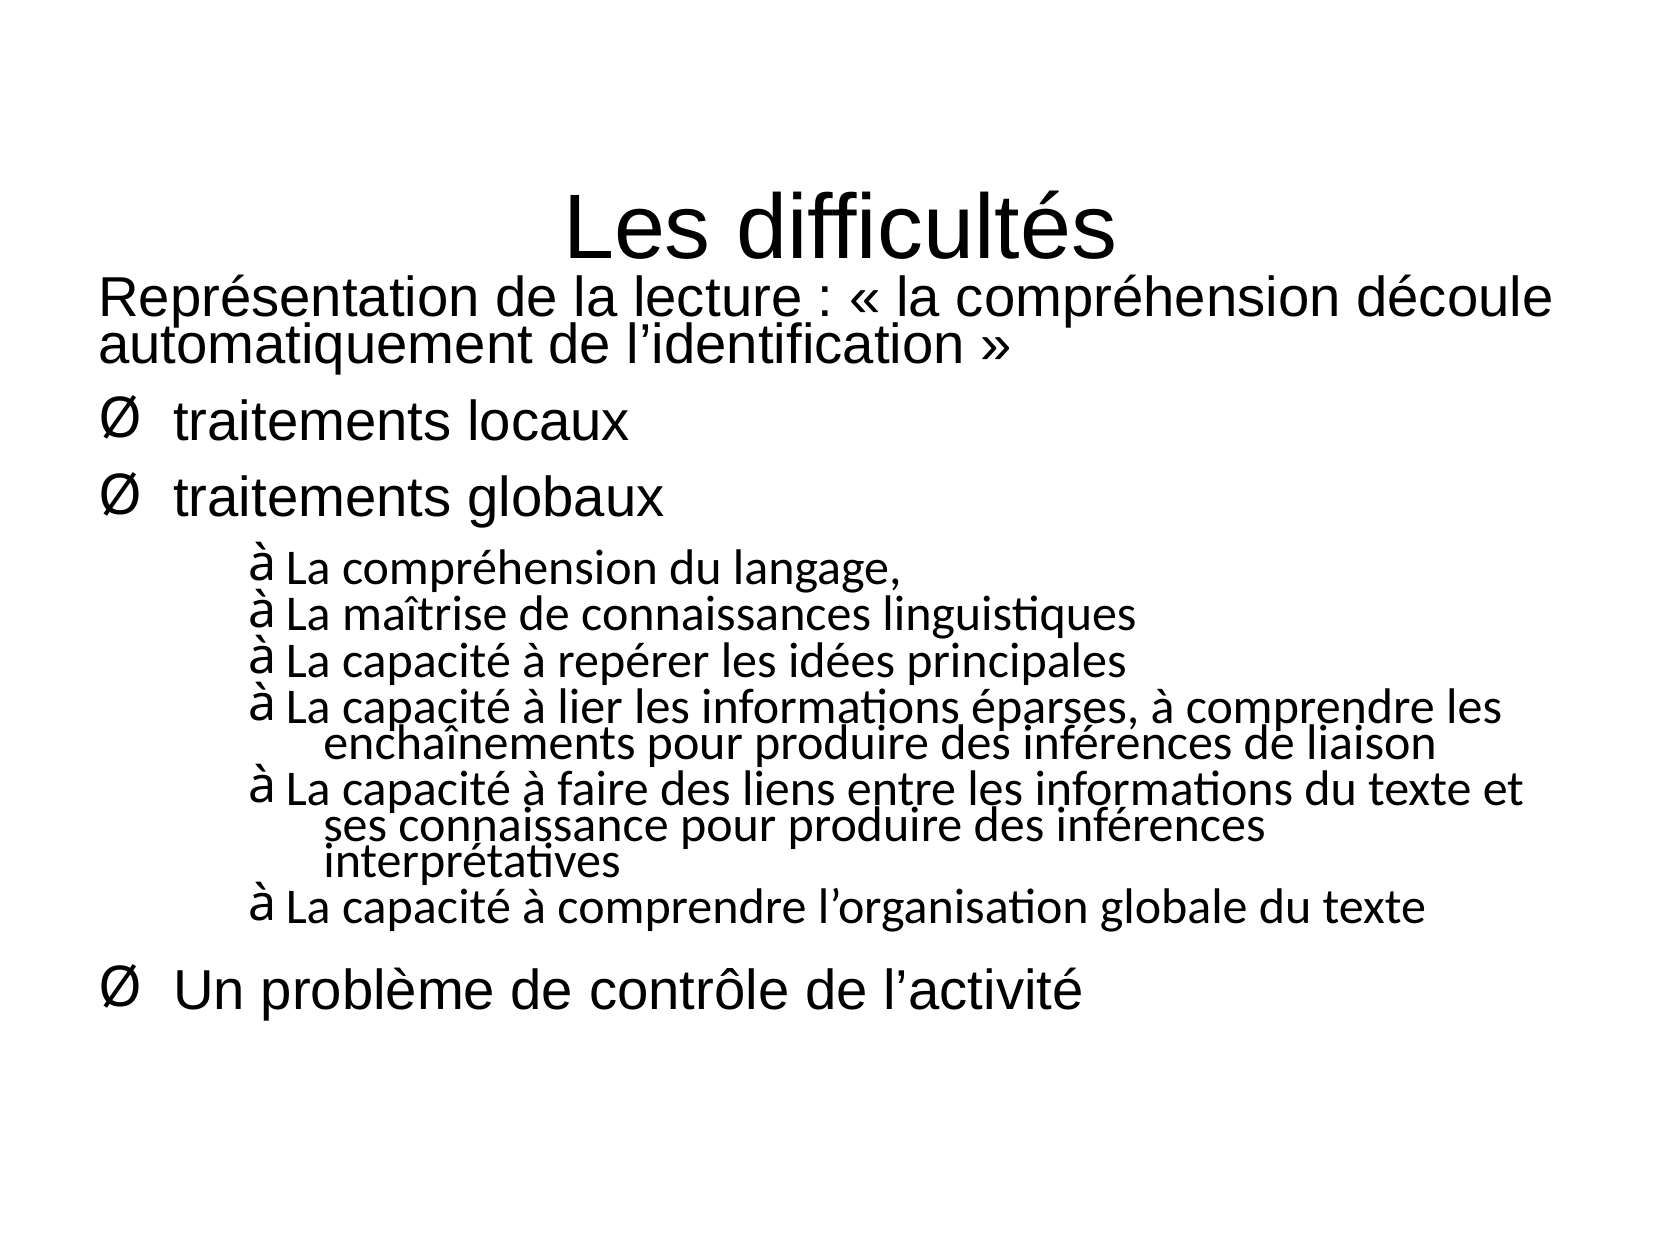

# Les difficultés
Représentation de la lecture : « la compréhension découle automatiquement de l’identification »
traitements locaux
traitements globaux
La compréhension du langage,
La maîtrise de connaissances linguistiques
La capacité à repérer les idées principales
La capacité à lier les informations éparses, à comprendre les enchaînements pour produire des inférences de liaison
La capacité à faire des liens entre les informations du texte et ses connaissance pour produire des inférences interprétatives
La capacité à comprendre l’organisation globale du texte
Un problème de contrôle de l’activité